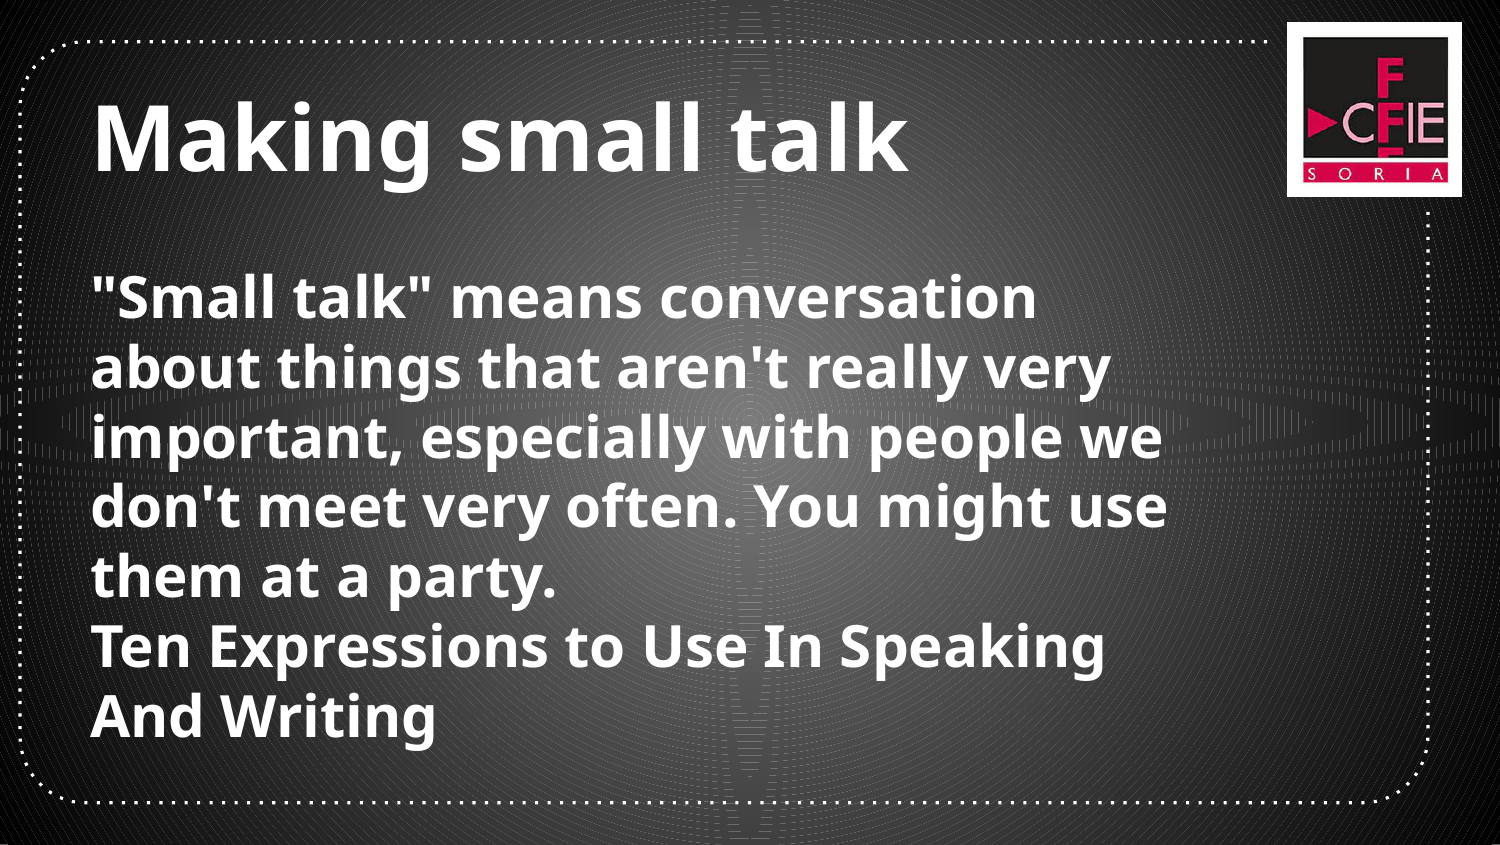

Making small talk
"Small talk" means conversation about things that aren't really very important, especially with people we don't meet very often. You might use them at a party.
Ten Expressions to Use In Speaking And Writing